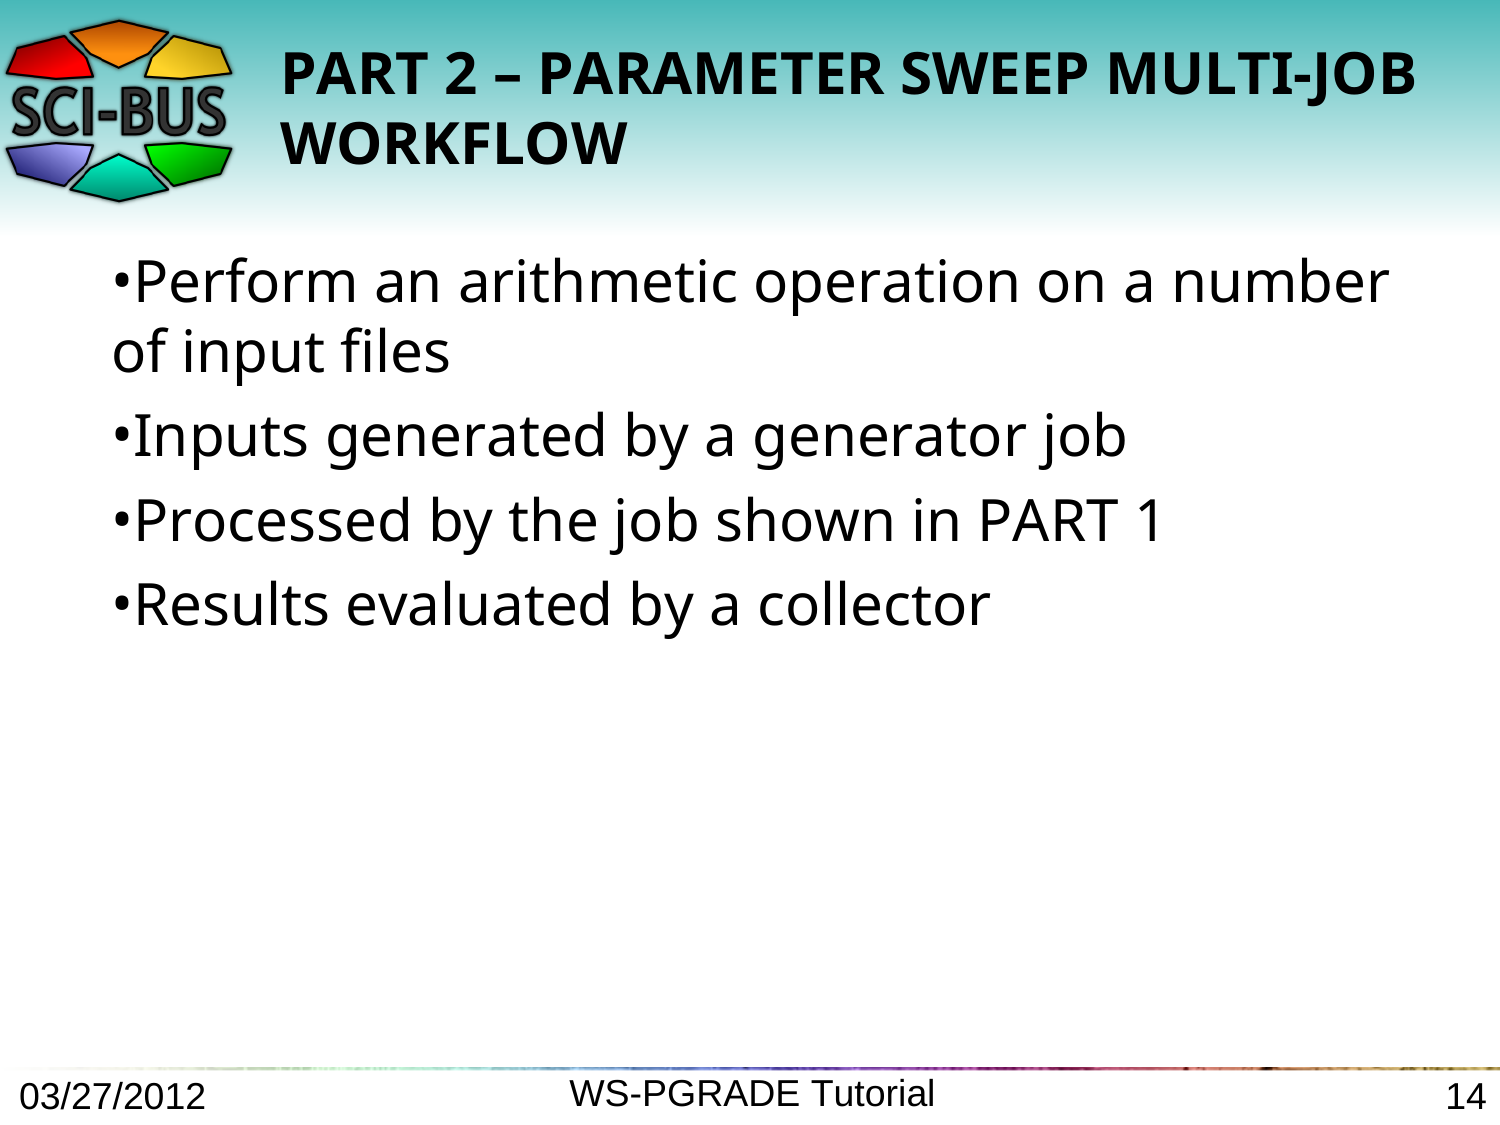

# PART 2 – PARAMETER SWEEP MULTI-JOB WORKFLOW
Perform an arithmetic operation on a number of input files
Inputs generated by a generator job
Processed by the job shown in PART 1
Results evaluated by a collector
Footer
5/29/2006
14